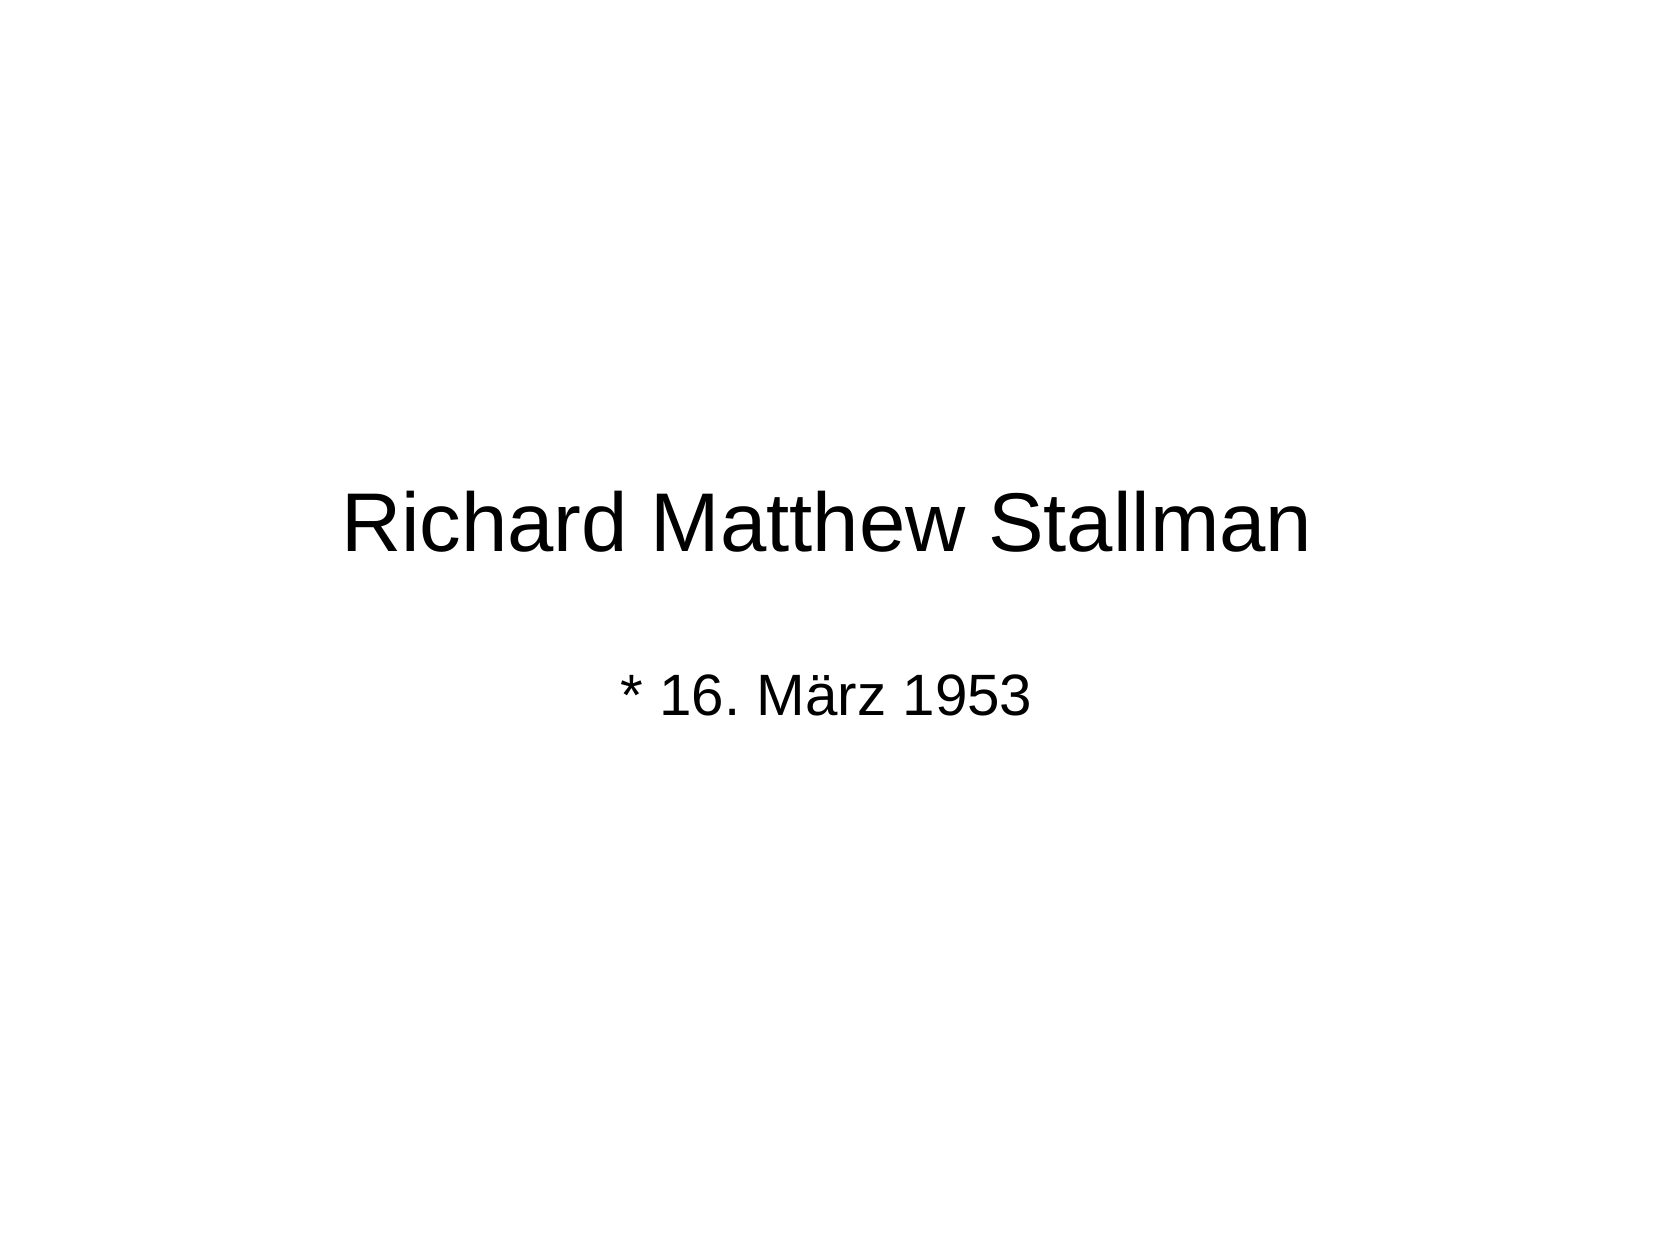

# Richard Matthew Stallman
* 16. März 1953